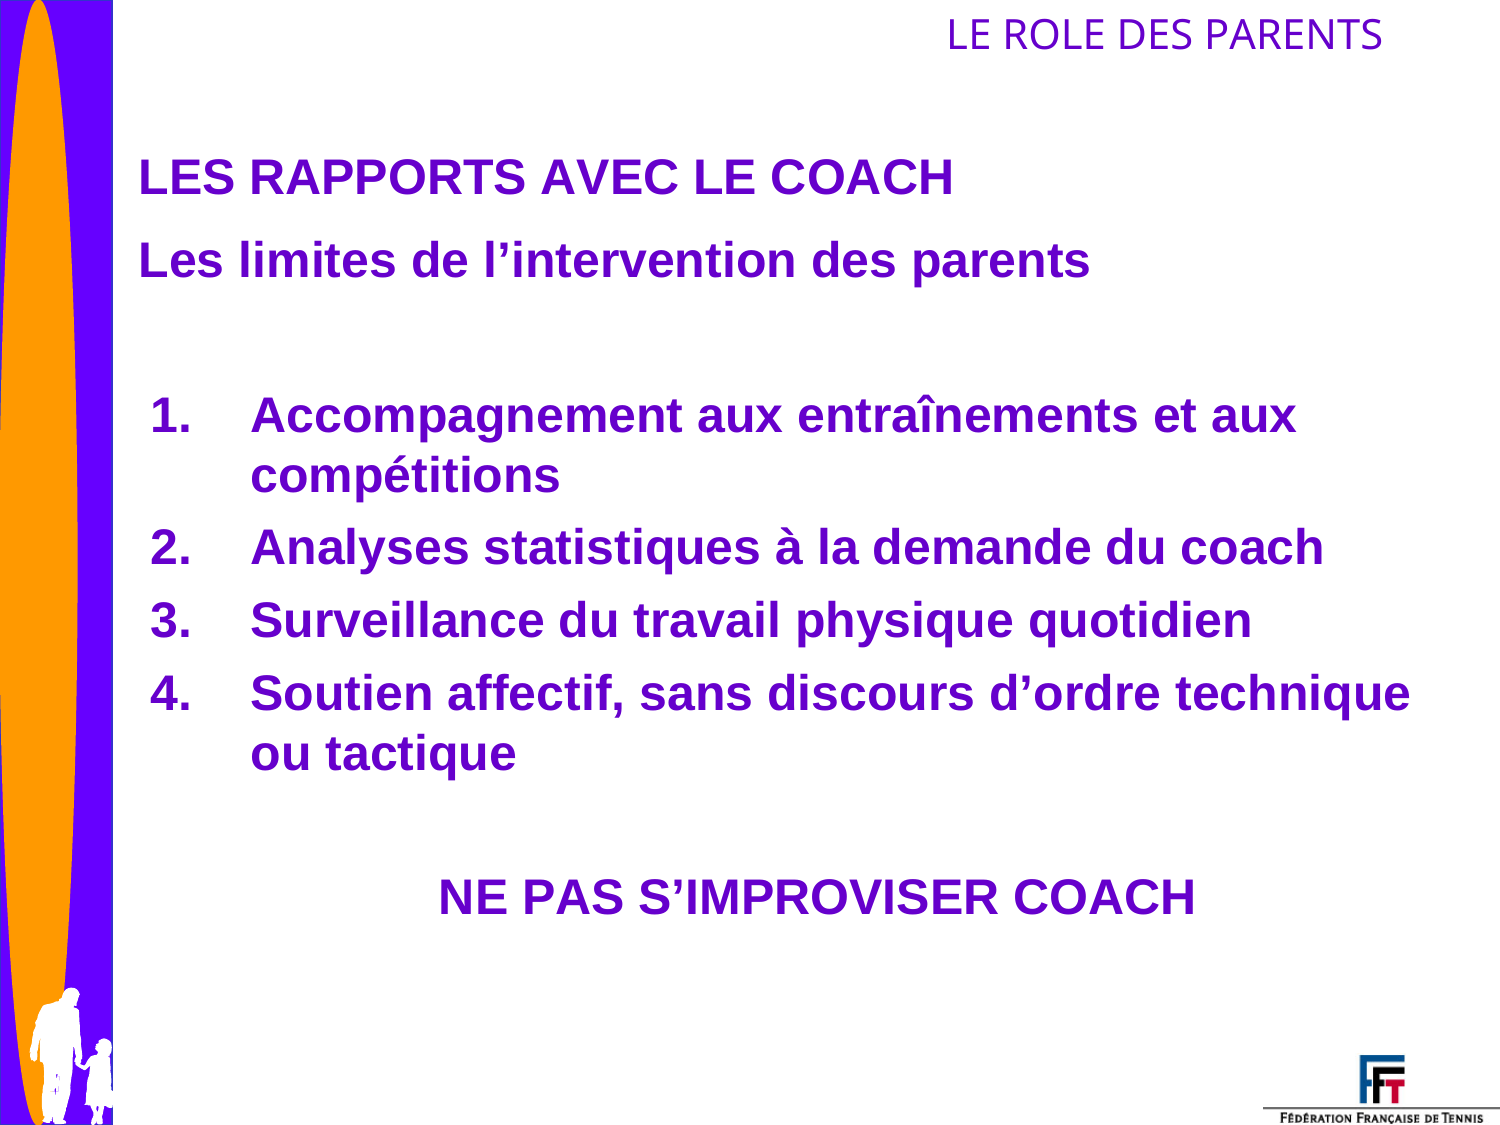

LE ROLE DES PARENTS
LES RAPPORTS AVEC LE COACH
Les limites de l’intervention des parents
# Accompagnement aux entraînements et aux compétitions
Analyses statistiques à la demande du coach
Surveillance du travail physique quotidien
Soutien affectif, sans discours d’ordre technique ou tactique
NE PAS S’IMPROVISER COACH